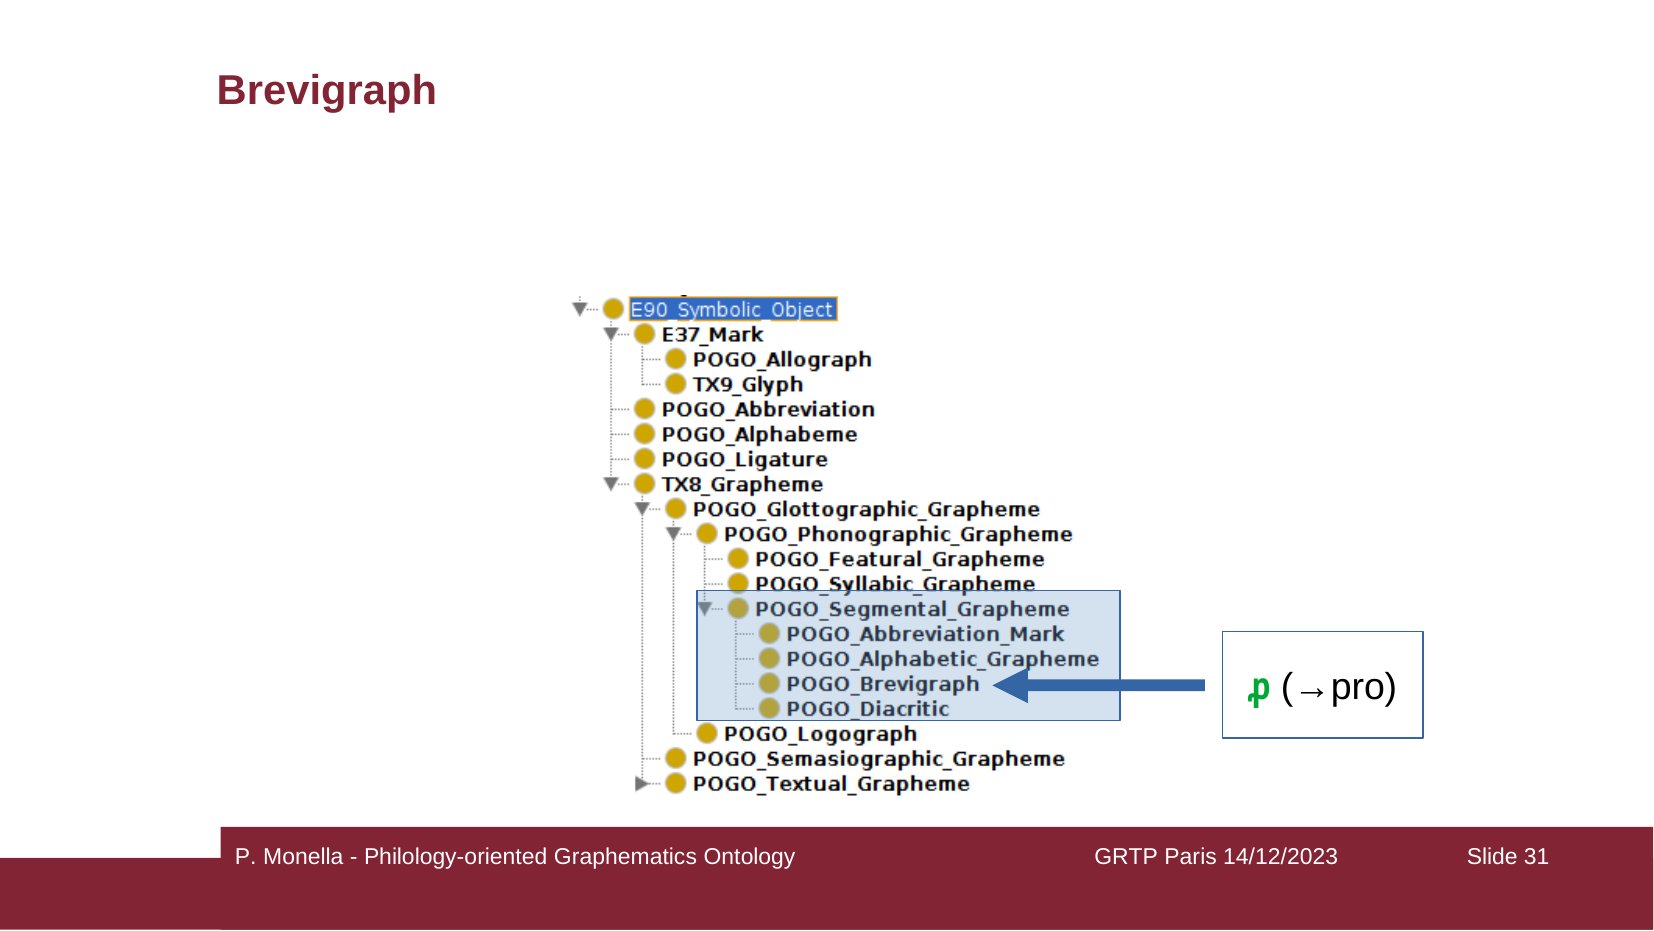

# Brevigraph
ꝓ (→pro)
P. Monella - Philology-oriented Graphematics Ontology
31